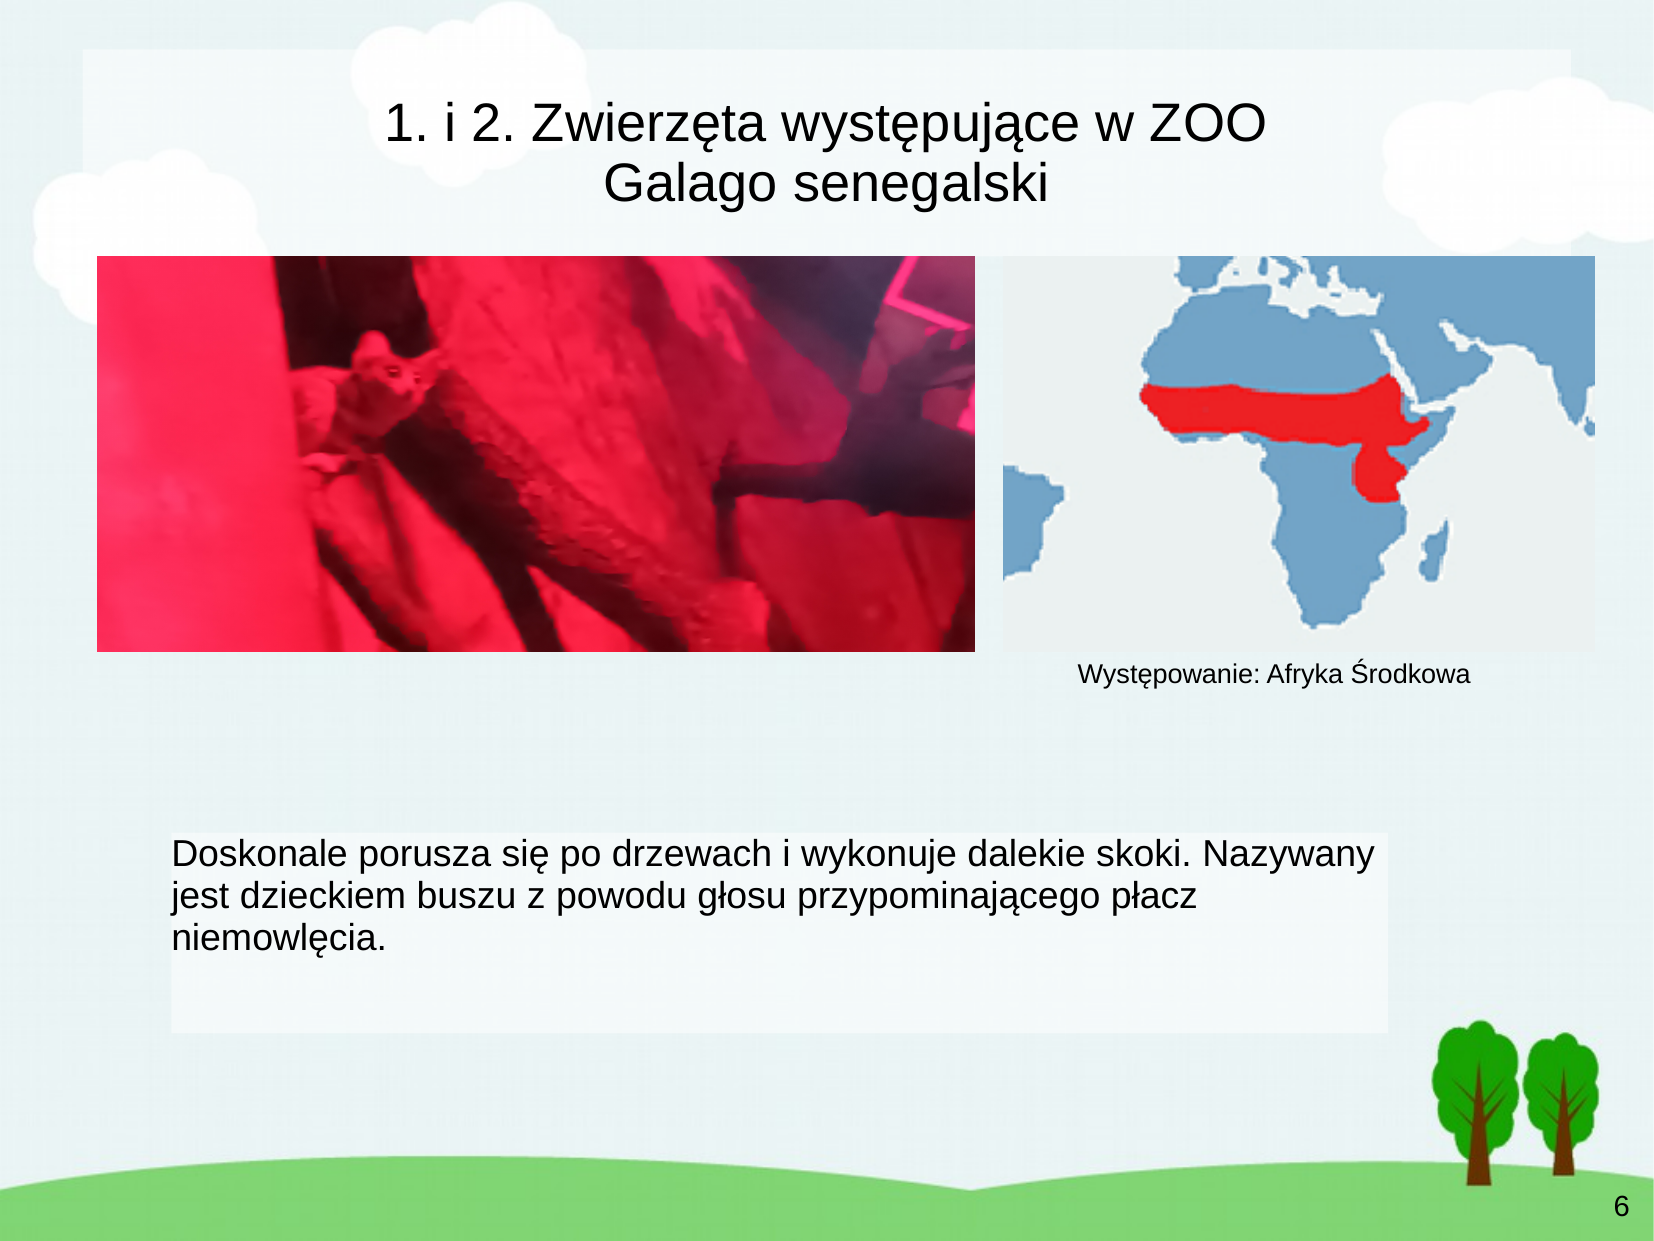

# 1. i 2. Zwierzęta występujące w ZOO Galago senegalski
Występowanie: Afryka Środkowa
Doskonale porusza się po drzewach i wykonuje dalekie skoki. Nazywany jest dzieckiem buszu z powodu głosu przypominającego płacz niemowlęcia.
6